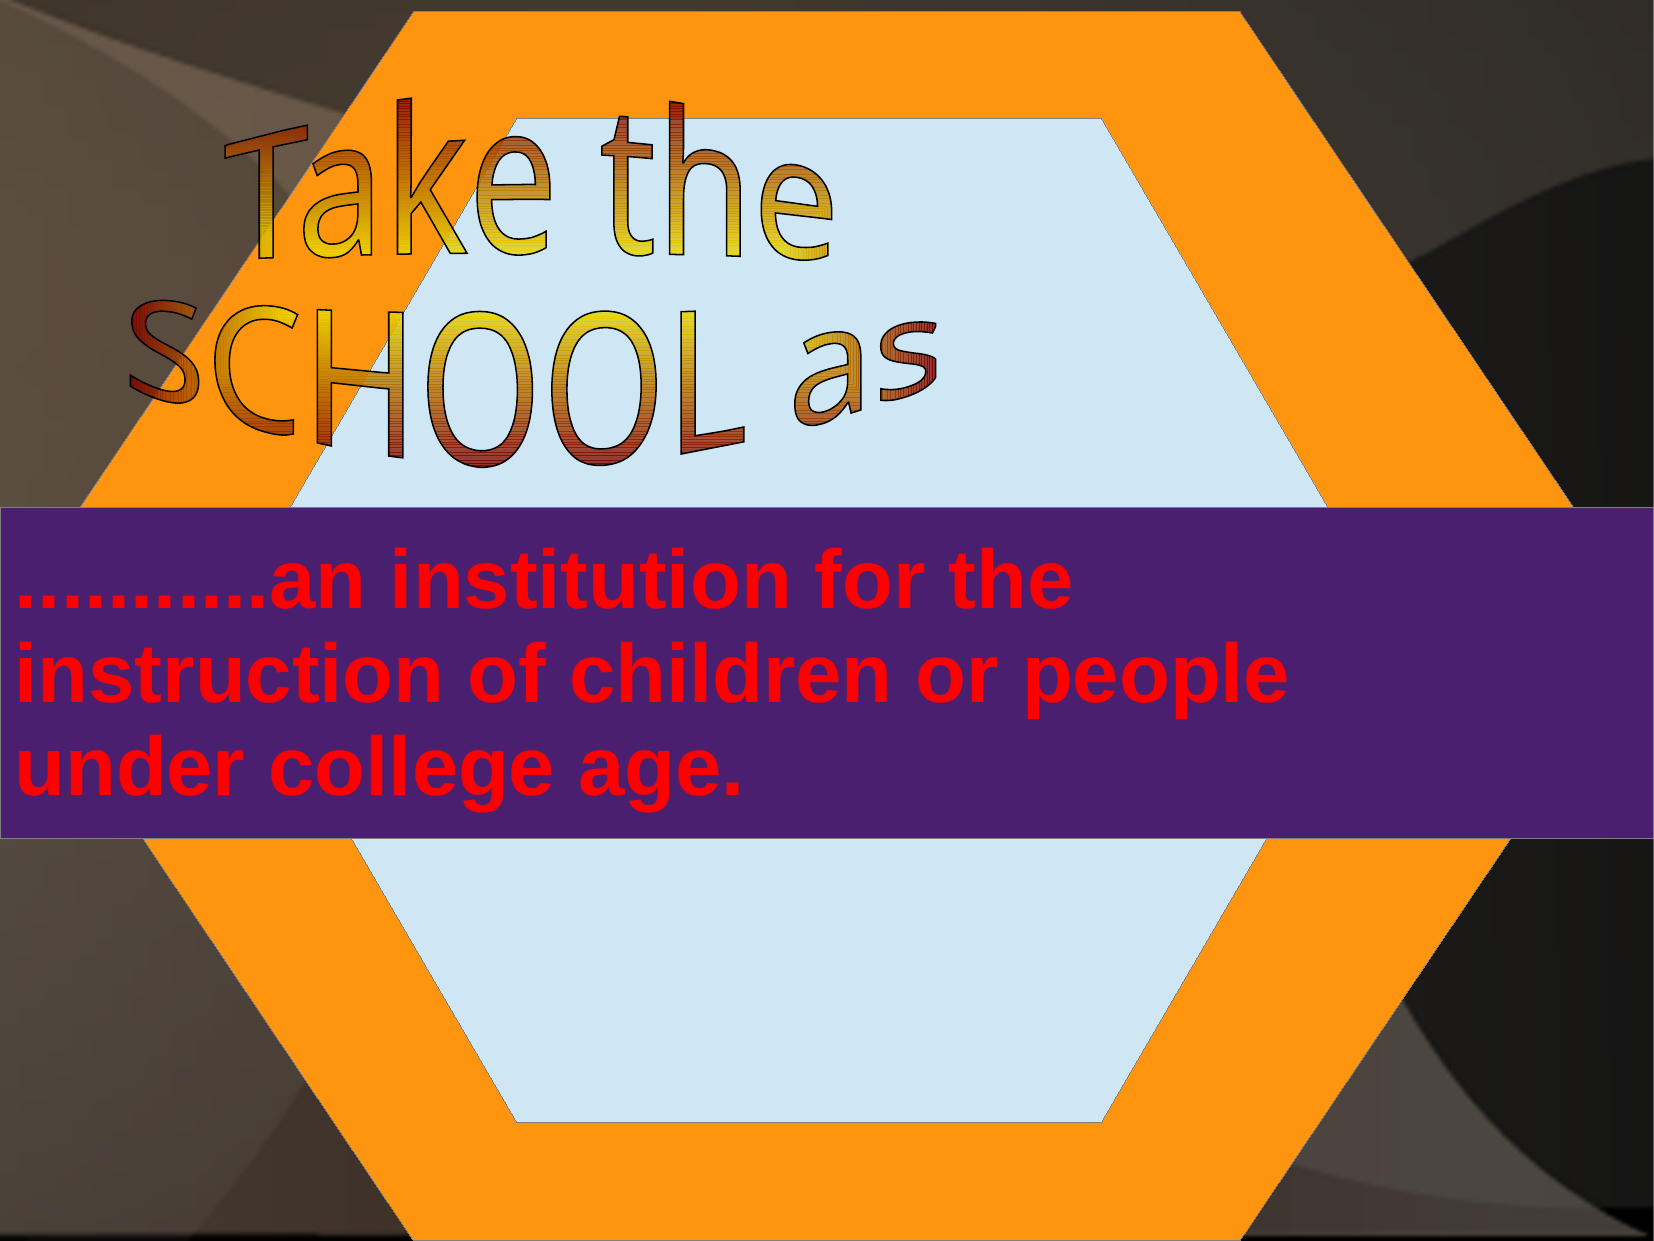

Take the
SCHOOL as
...........an institution for the
instruction of children or people
under college age.